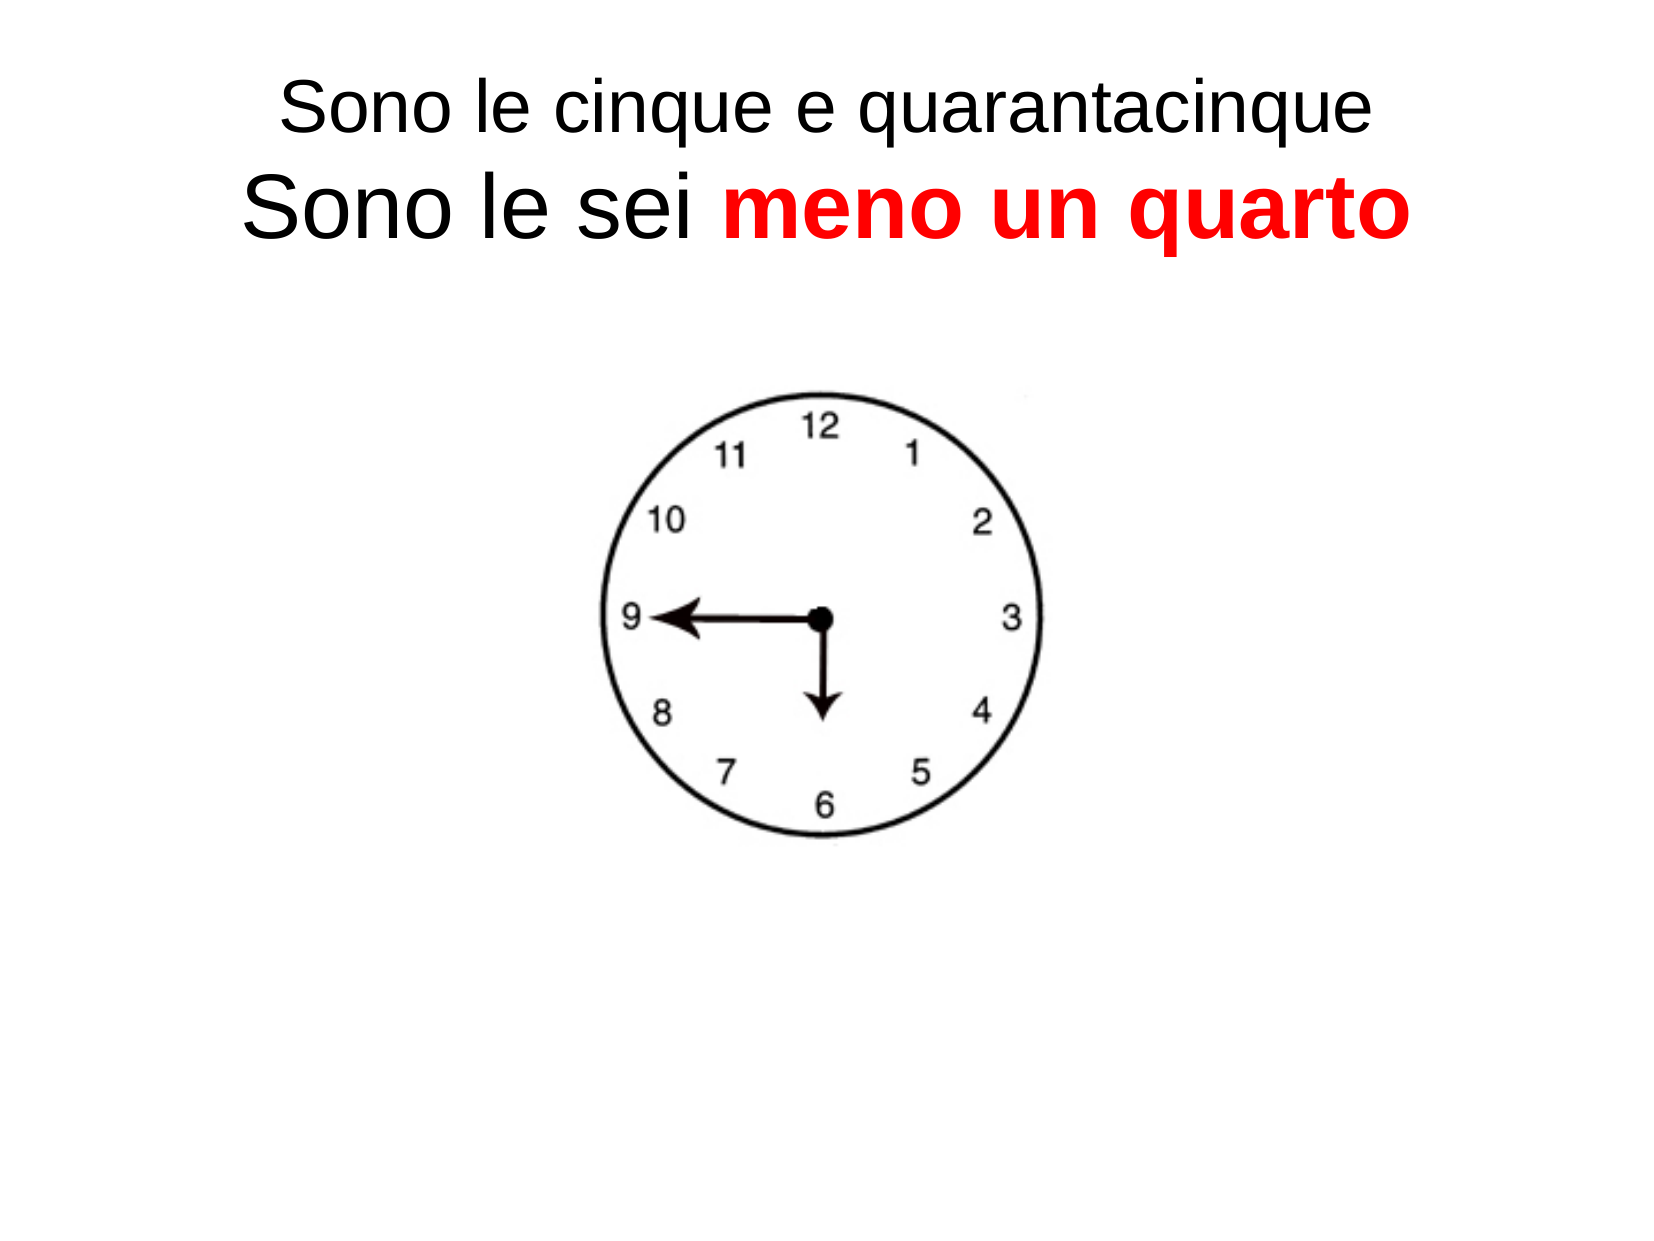

# Sono le cinque e quarantacinque Sono le sei meno un quarto